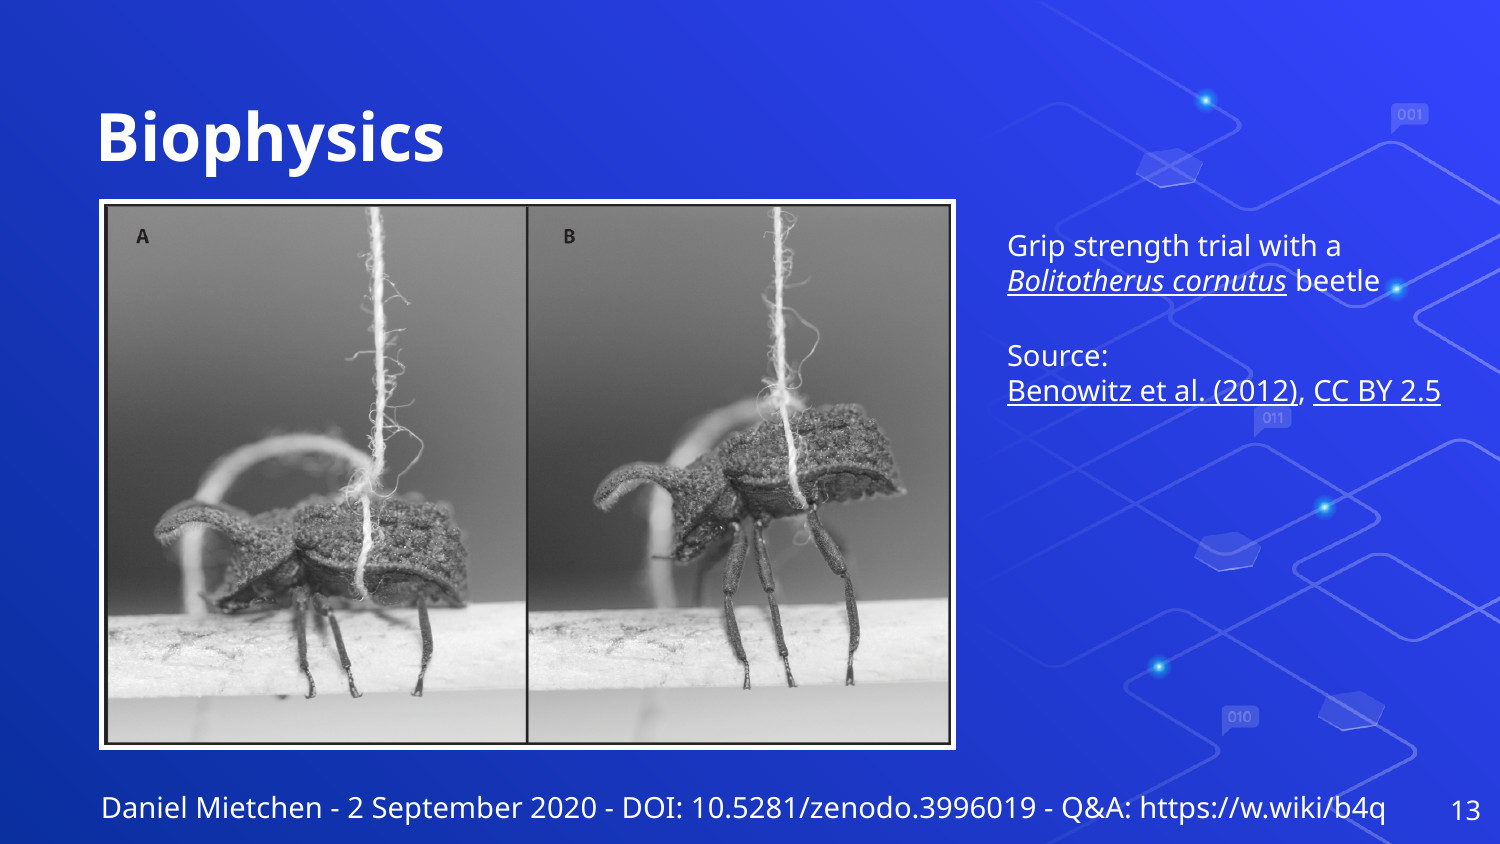

# Biophysics
Grip strength trial with a Bolitotherus cornutus beetle
Source:
Benowitz et al. (2012), CC BY 2.5
Daniel Mietchen - 2 September 2020 - DOI: 10.5281/zenodo.3996019 - Q&A: https://w.wiki/b4q